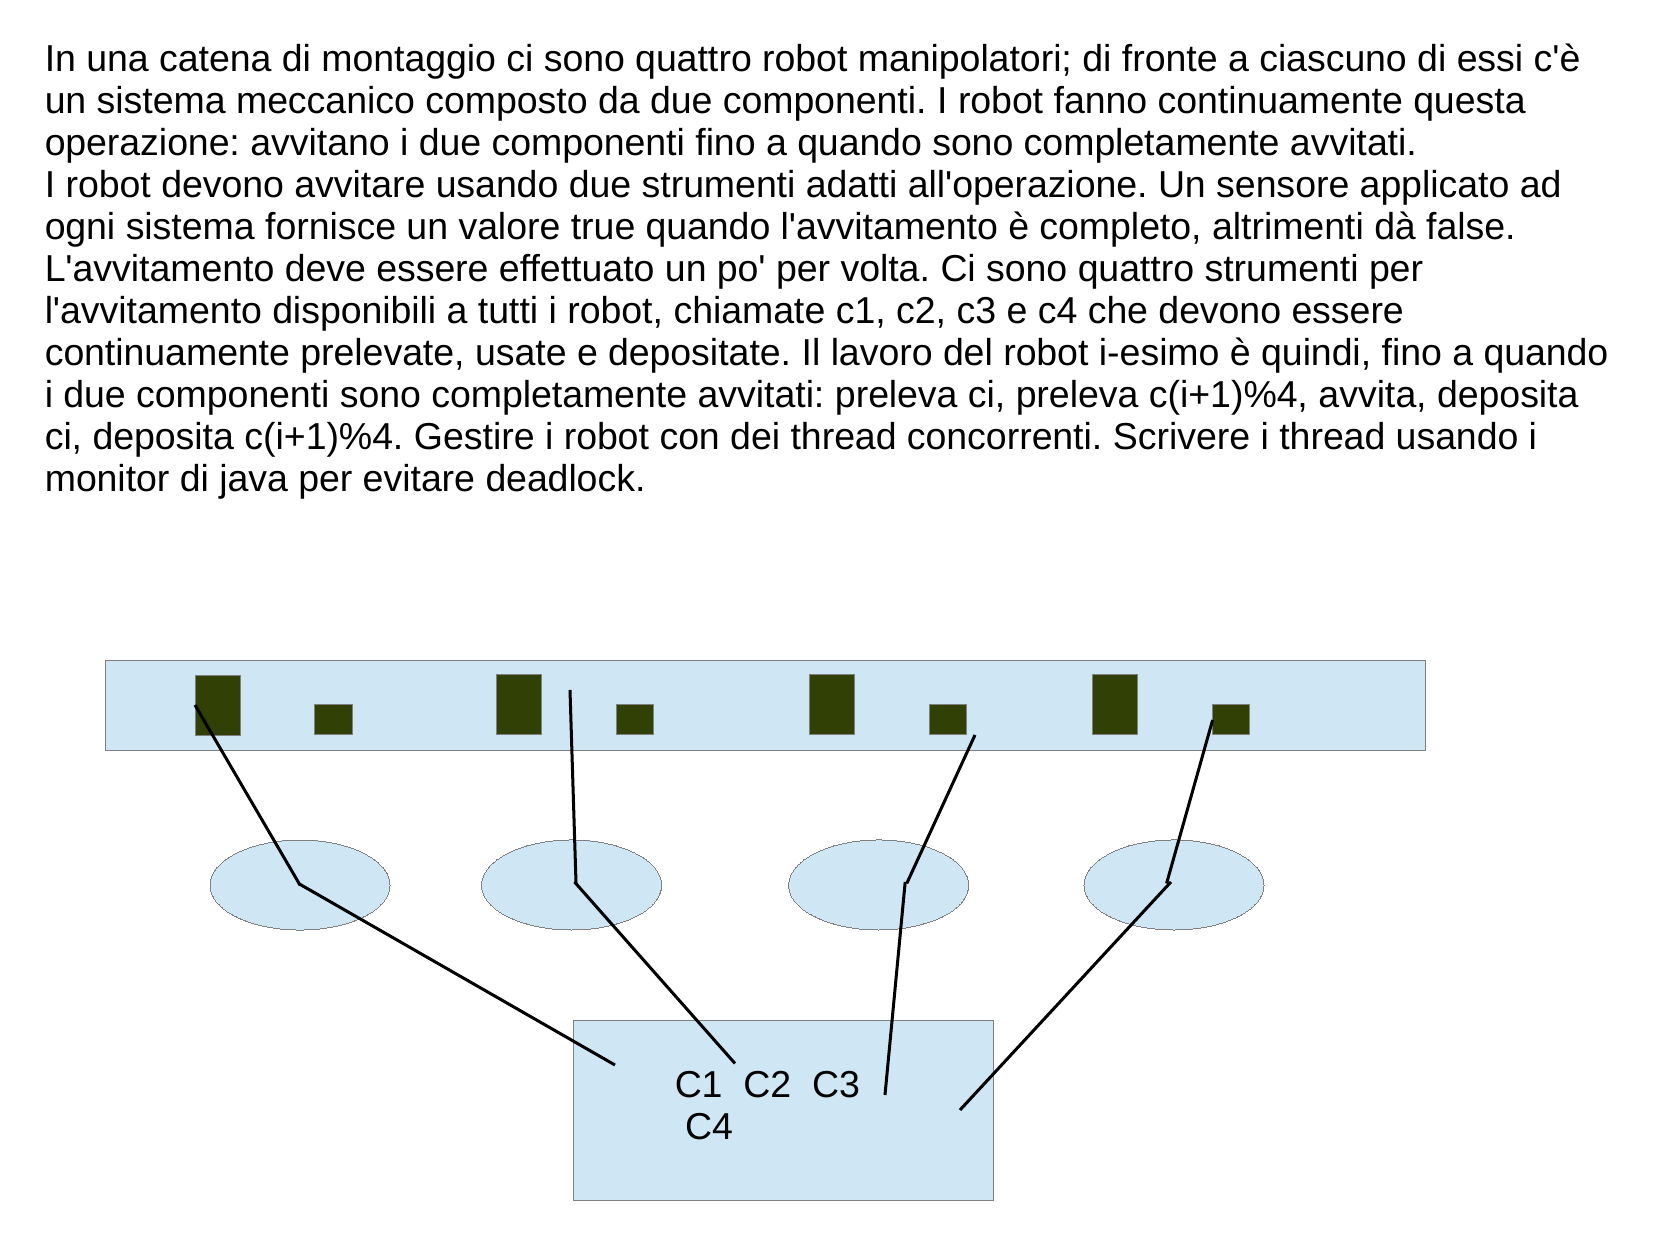

In una catena di montaggio ci sono quattro robot manipolatori; di fronte a ciascuno di essi c'è un sistema meccanico composto da due componenti. I robot fanno continuamente questa operazione: avvitano i due componenti fino a quando sono completamente avvitati.
I robot devono avvitare usando due strumenti adatti all'operazione. Un sensore applicato ad ogni sistema fornisce un valore true quando l'avvitamento è completo, altrimenti dà false. L'avvitamento deve essere effettuato un po' per volta. Ci sono quattro strumenti per l'avvitamento disponibili a tutti i robot, chiamate c1, c2, c3 e c4 che devono essere continuamente prelevate, usate e depositate. Il lavoro del robot i-esimo è quindi, fino a quando i due componenti sono completamente avvitati: preleva ci, preleva c(i+1)%4, avvita, deposita ci, deposita c(i+1)%4. Gestire i robot con dei thread concorrenti. Scrivere i thread usando i monitor di java per evitare deadlock.
C1 C2 C3 C4